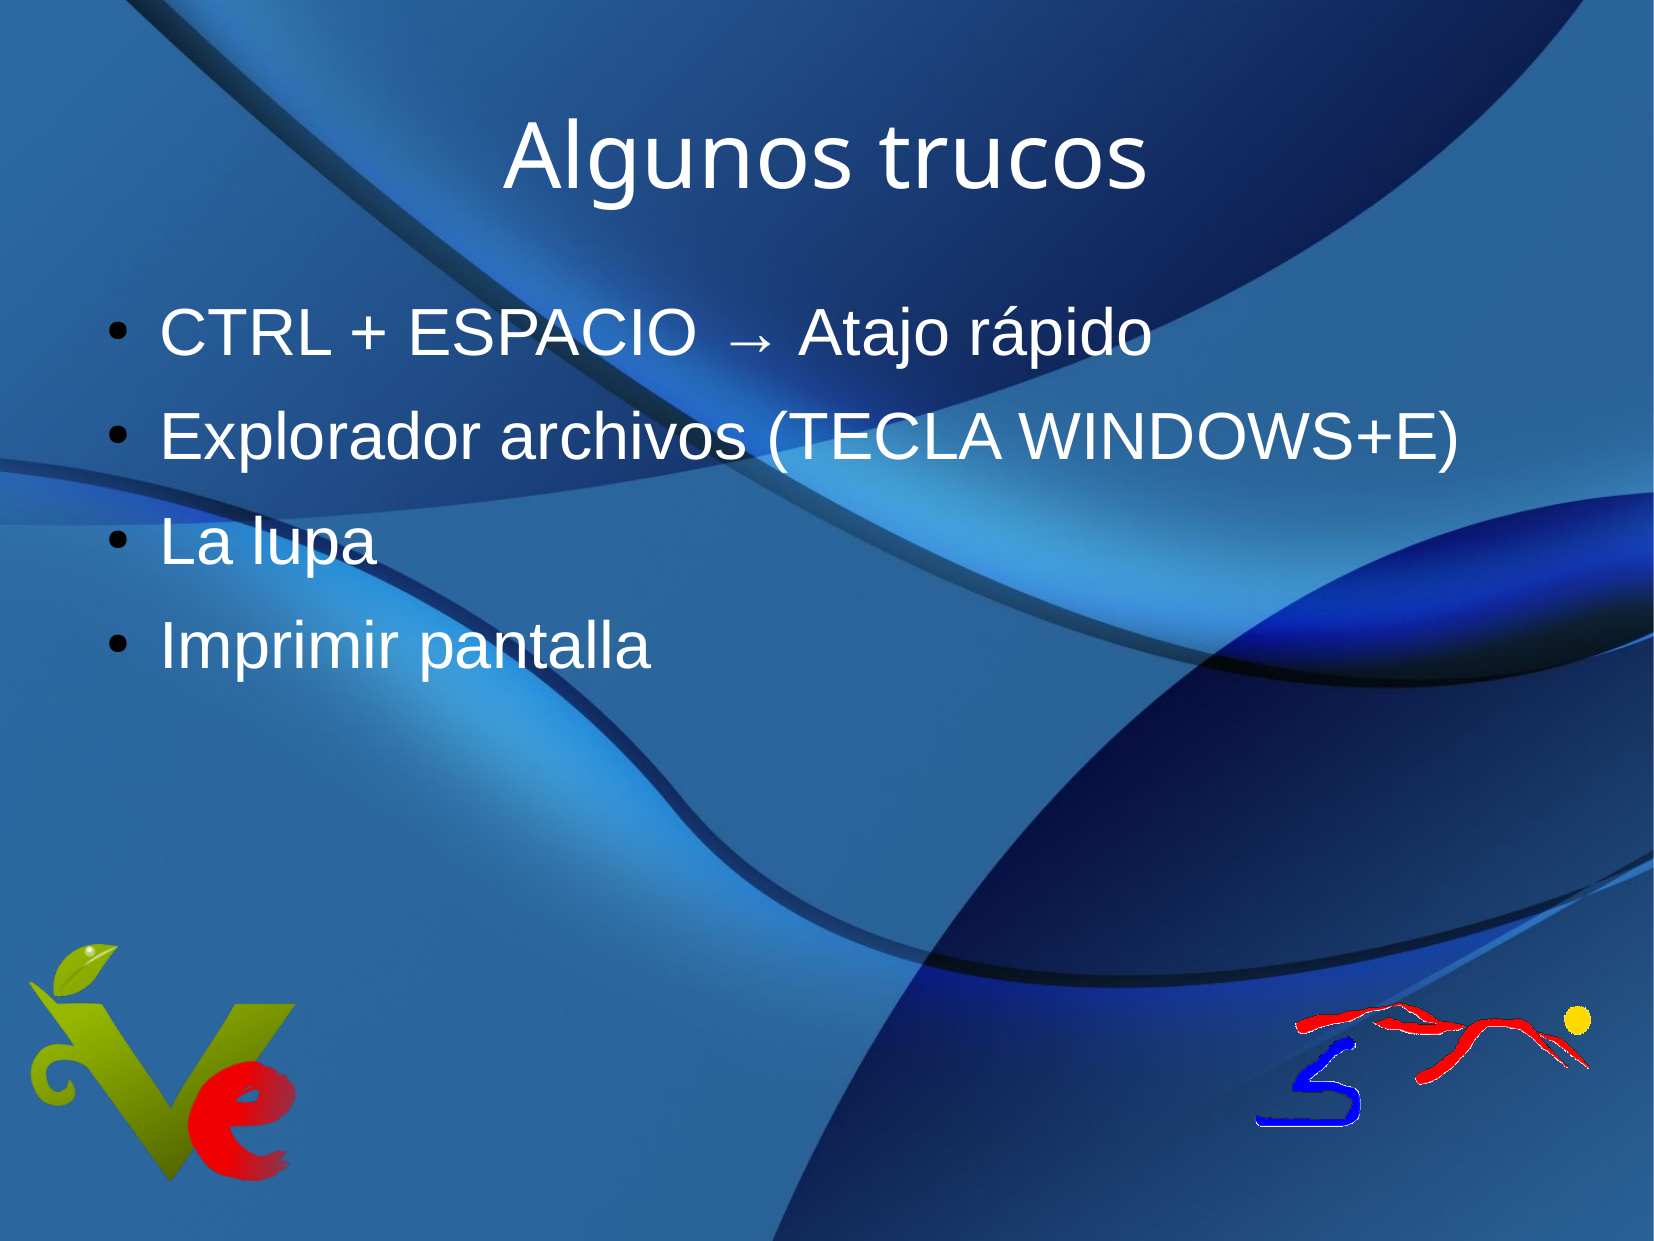

# Algunos trucos
CTRL + ESPACIO → Atajo rápido
Explorador archivos (TECLA WINDOWS+E)
La lupa
Imprimir pantalla